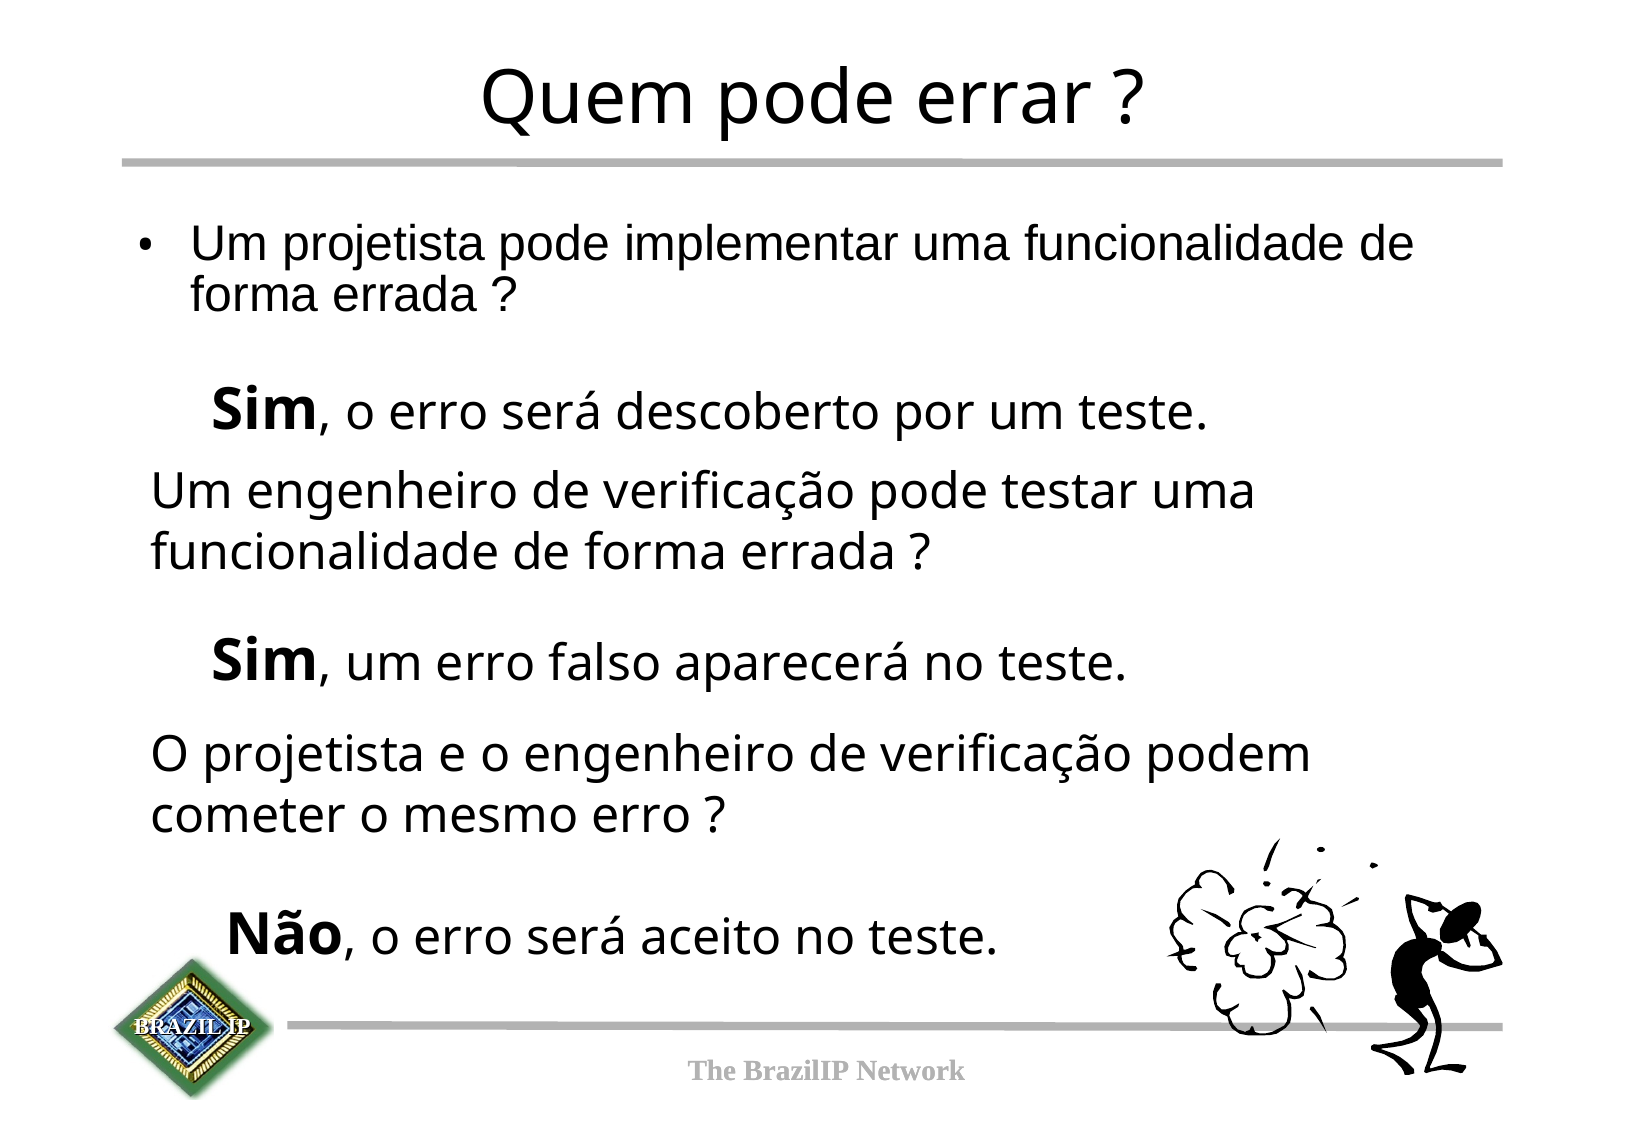

# Quem pode errar ?
Um projetista pode implementar uma funcionalidade de forma errada ?
Sim, o erro será descoberto por um teste.
Um engenheiro de verificação pode testar uma funcionalidade de forma errada ?
Sim, um erro falso aparecerá no teste.
O projetista e o engenheiro de verificação podem cometer o mesmo erro ?
Não, o erro será aceito no teste.